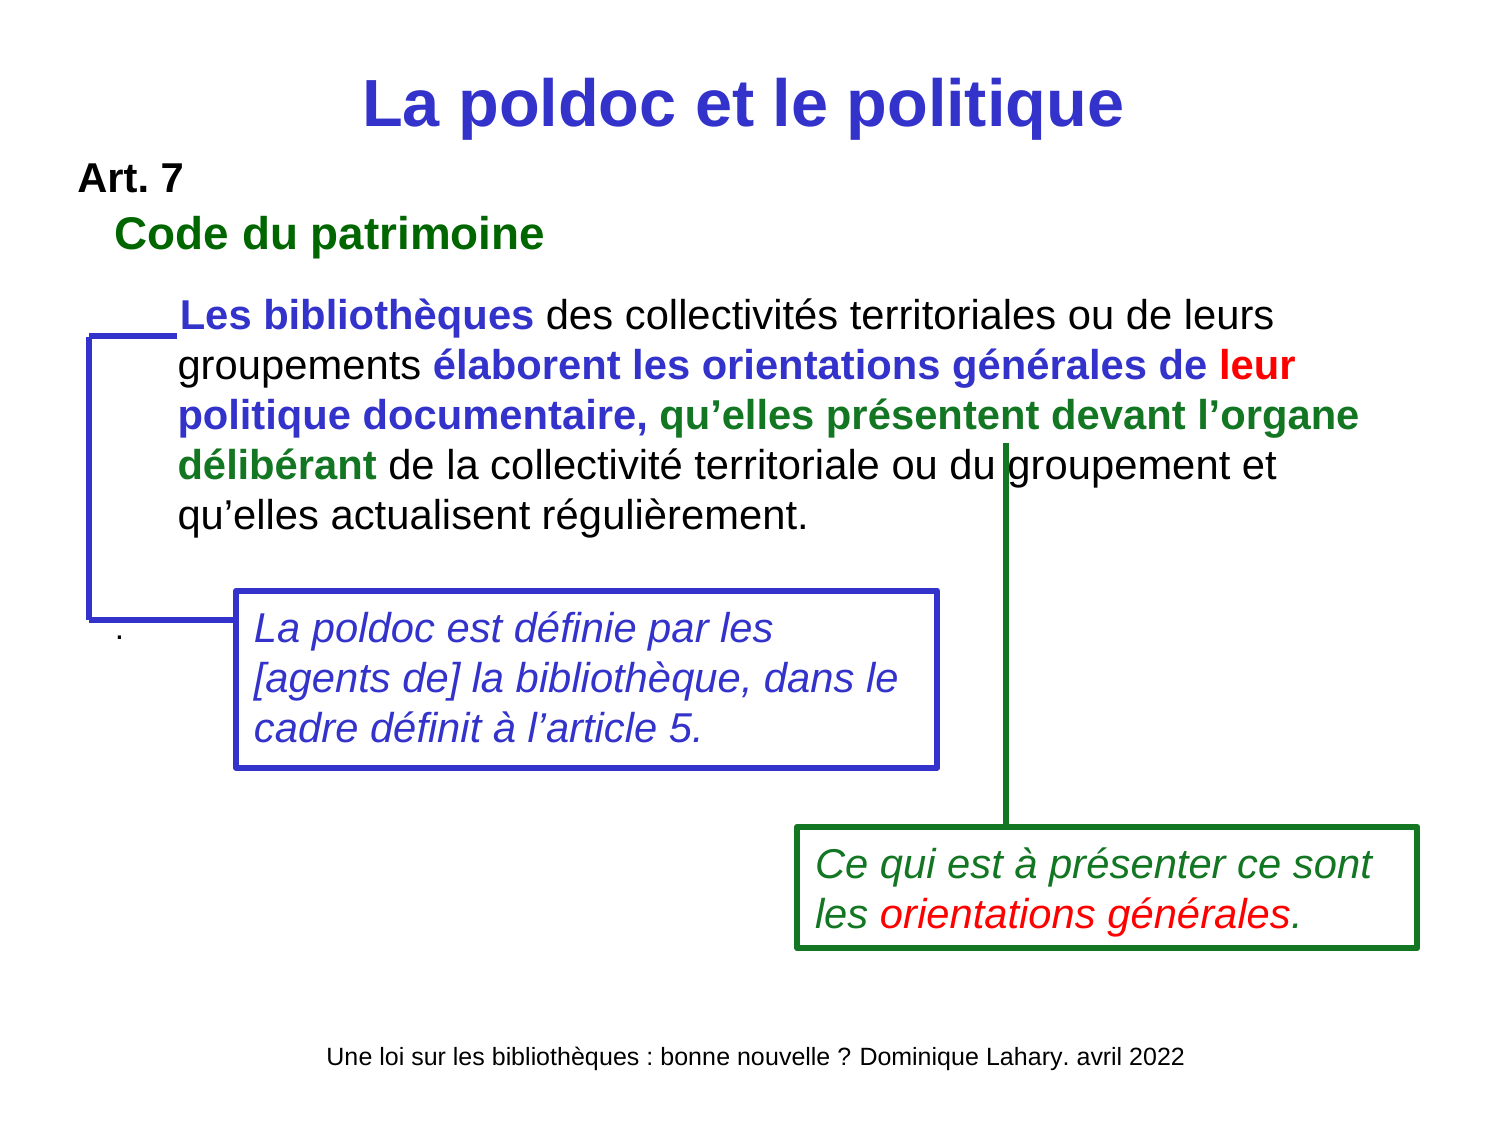

La poldoc et le politique
Art. 7
Code du patrimoine
 Les bibliothèques des collectivités territoriales ou de leurs groupements élaborent les orientations générales de leur politique documentaire, qu’elles présentent devant l’organe délibérant de la collectivité territoriale ou du groupement et qu’elles actualisent régulièrement.
.
La poldoc est définie par les [agents de] la bibliothèque, dans le cadre définit à l’article 5.
Ce qui est à présenter ce sont les orientations générales.
Une loi sur les bibliothèques : bonne nouvelle ? Dominique Lahary. avril 2022